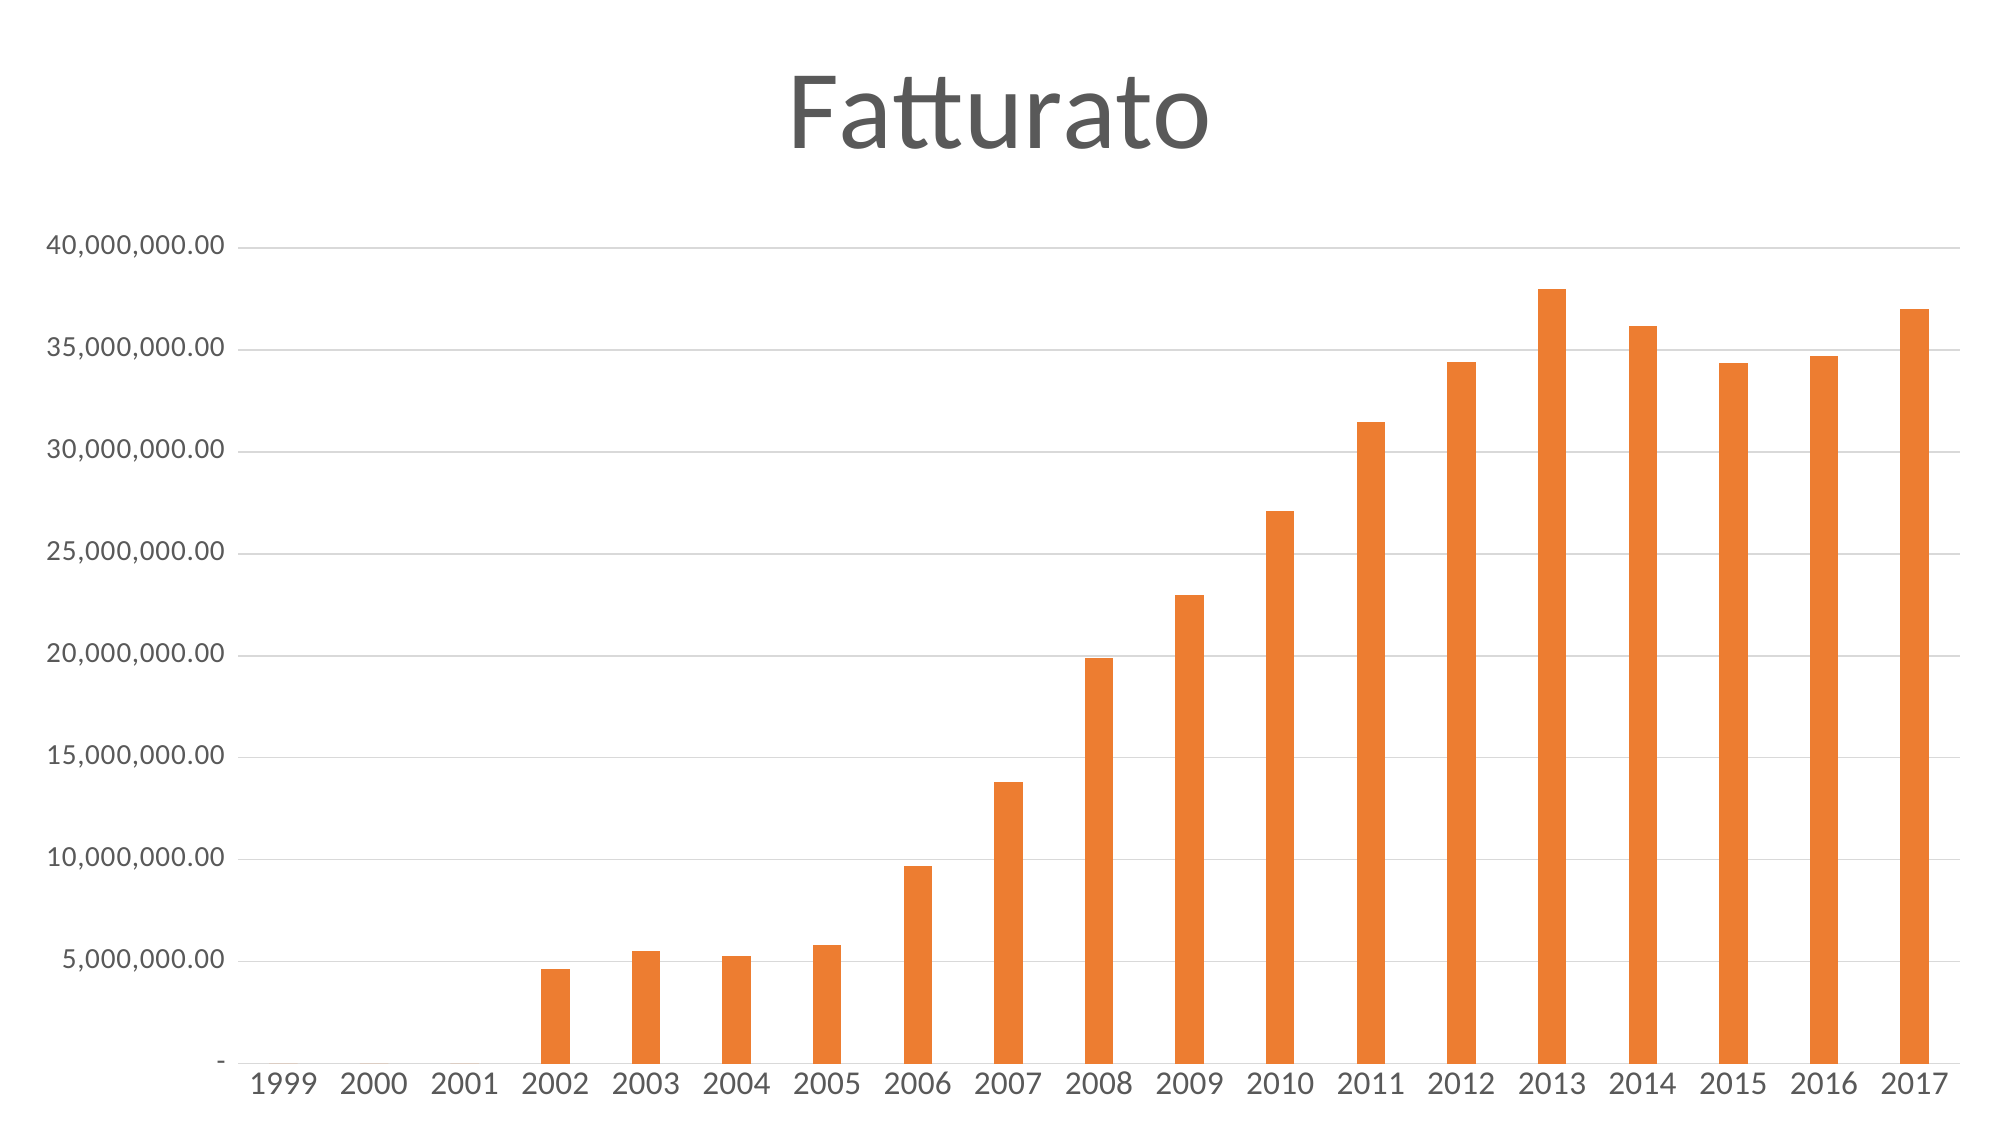

### Chart: Fatturato
| Category | Fatturato |
|---|---|
| 1999 | 0.0 |
| 2000 | 0.0 |
| 2001 | 0.0 |
| 2002 | 4655650.0 |
| 2003 | 5510228.0 |
| 2004 | 5280415.0 |
| 2005 | 5814604.0 |
| 2006 | 9675537.0 |
| 2007 | 13820611.0 |
| 2008 | 19901786.0 |
| 2009 | 22959619.0 |
| 2010 | 27108435.0 |
| 2011 | 31486075.0 |
| 2012 | 34422121.0 |
| 2013 | 37981796.0 |
| 2014 | 36165524.0 |
| 2015 | 34354993.0 |
| 2016 | 34707344.0 |
| 2017 | 36986935.0 |